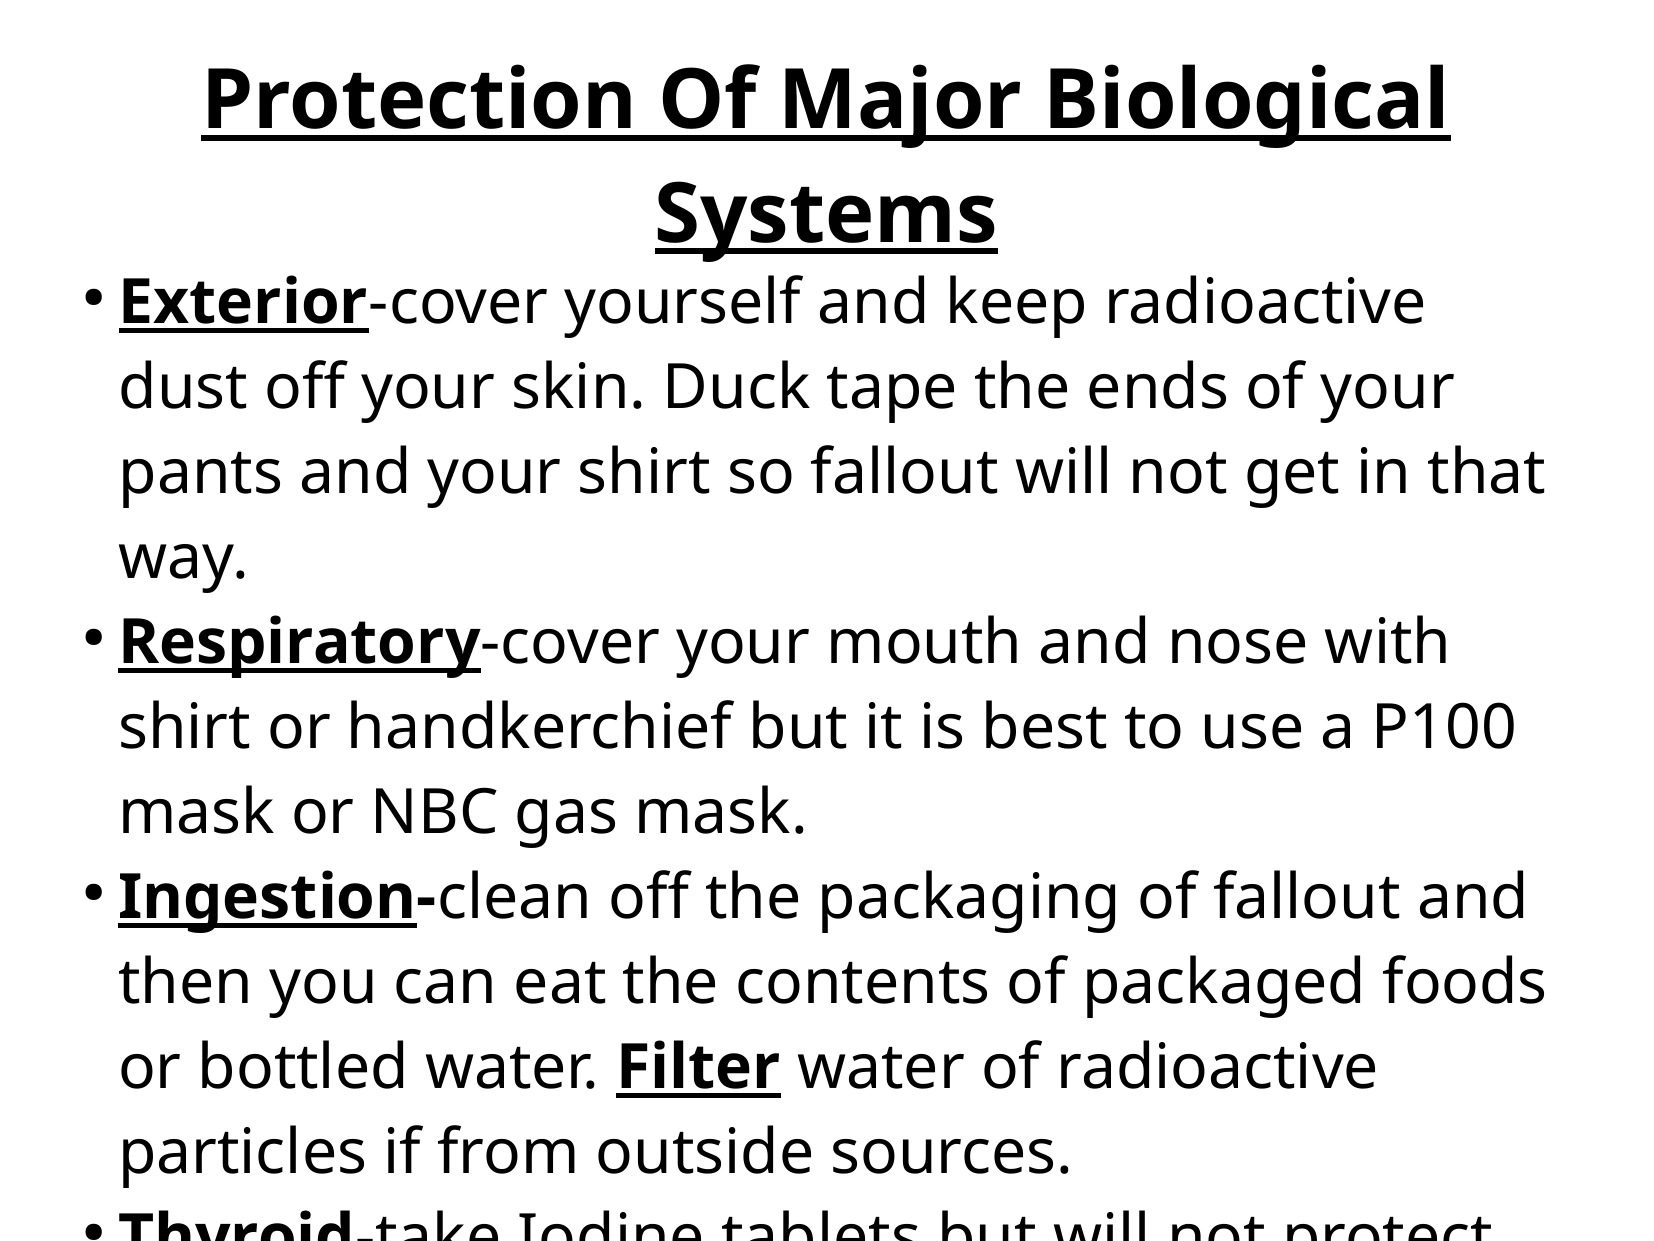

# Protection Of Major Biological Systems
Exterior-cover yourself and keep radioactive dust off your skin. Duck tape the ends of your pants and your shirt so fallout will not get in that way.
Respiratory-cover your mouth and nose with shirt or handkerchief but it is best to use a P100 mask or NBC gas mask.
Ingestion-clean off the packaging of fallout and then you can eat the contents of packaged foods or bottled water. Filter water of radioactive particles if from outside sources.
Thyroid-take Iodine tablets but will not protect much else but the thyroid.